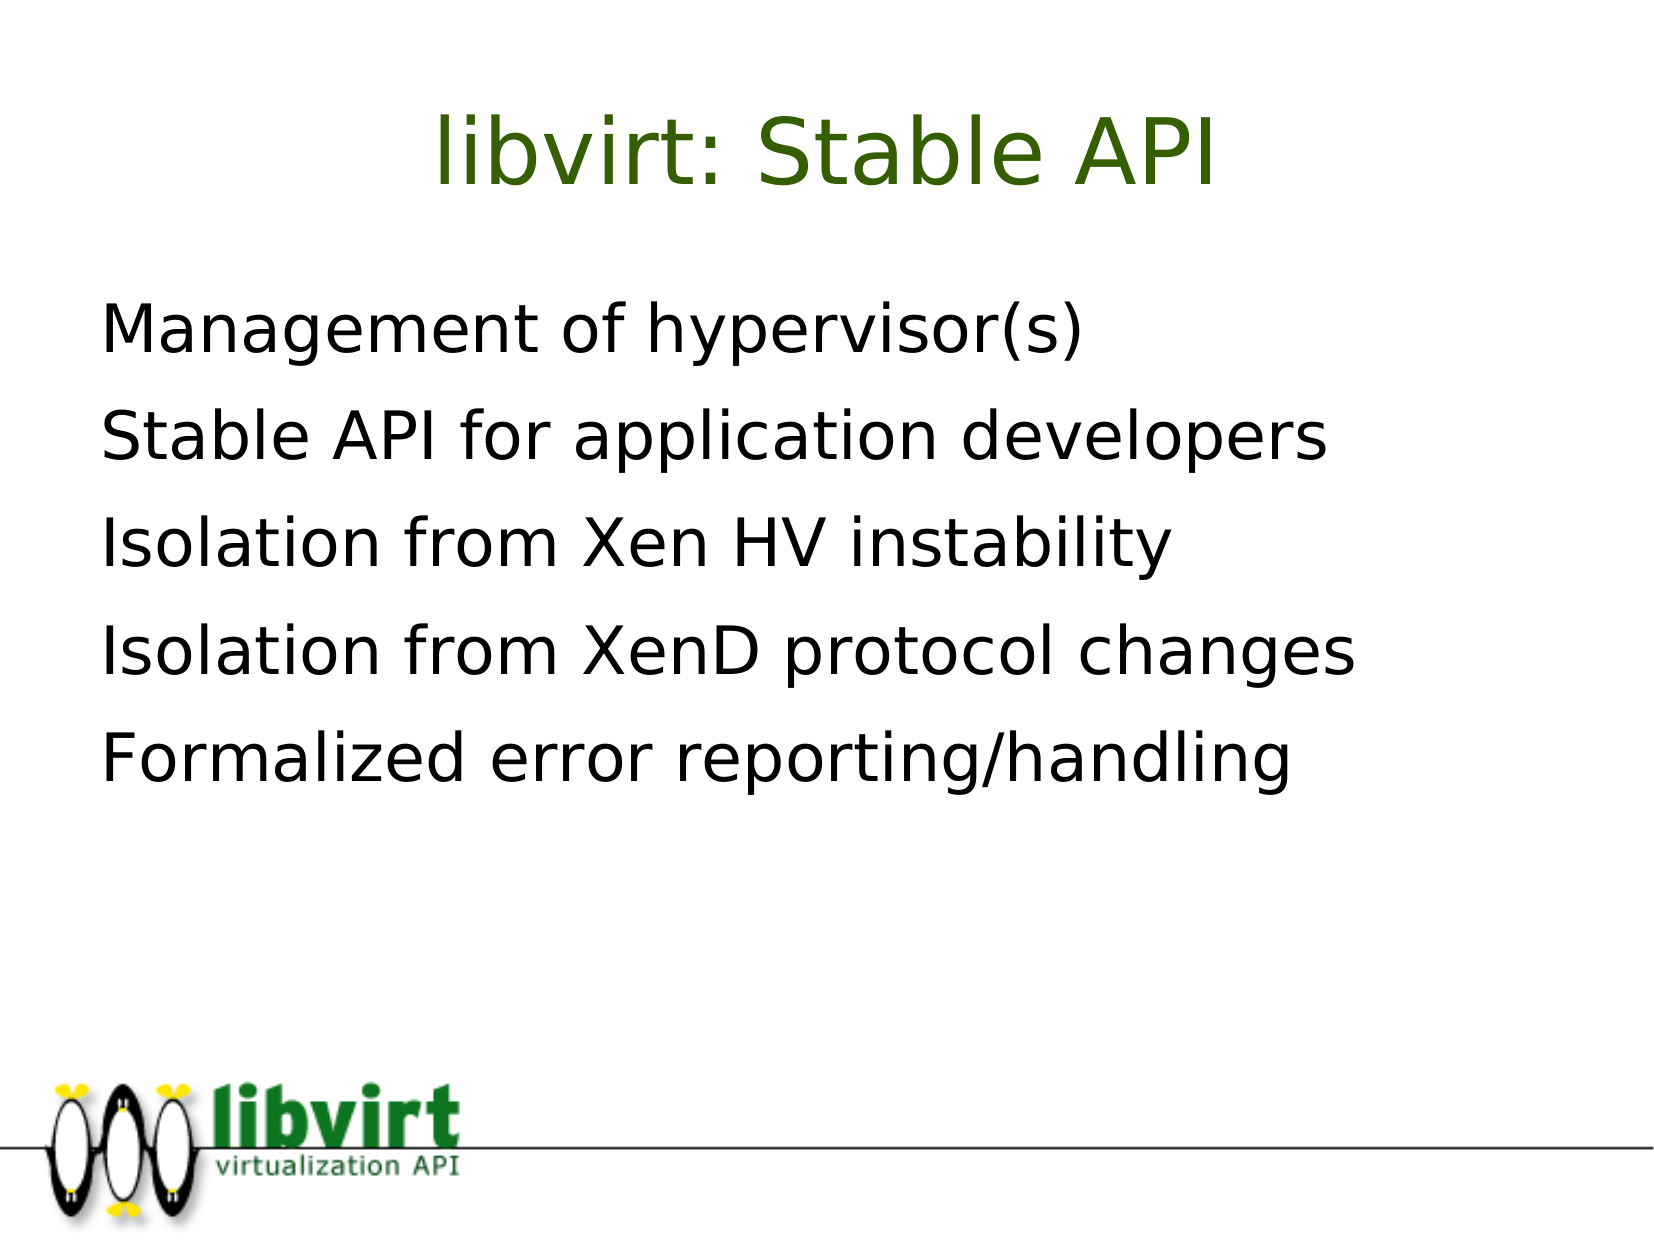

# libvirt: Stable API
Management of hypervisor(s)
Stable API for application developers
Isolation from Xen HV instability
Isolation from XenD protocol changes
Formalized error reporting/handling